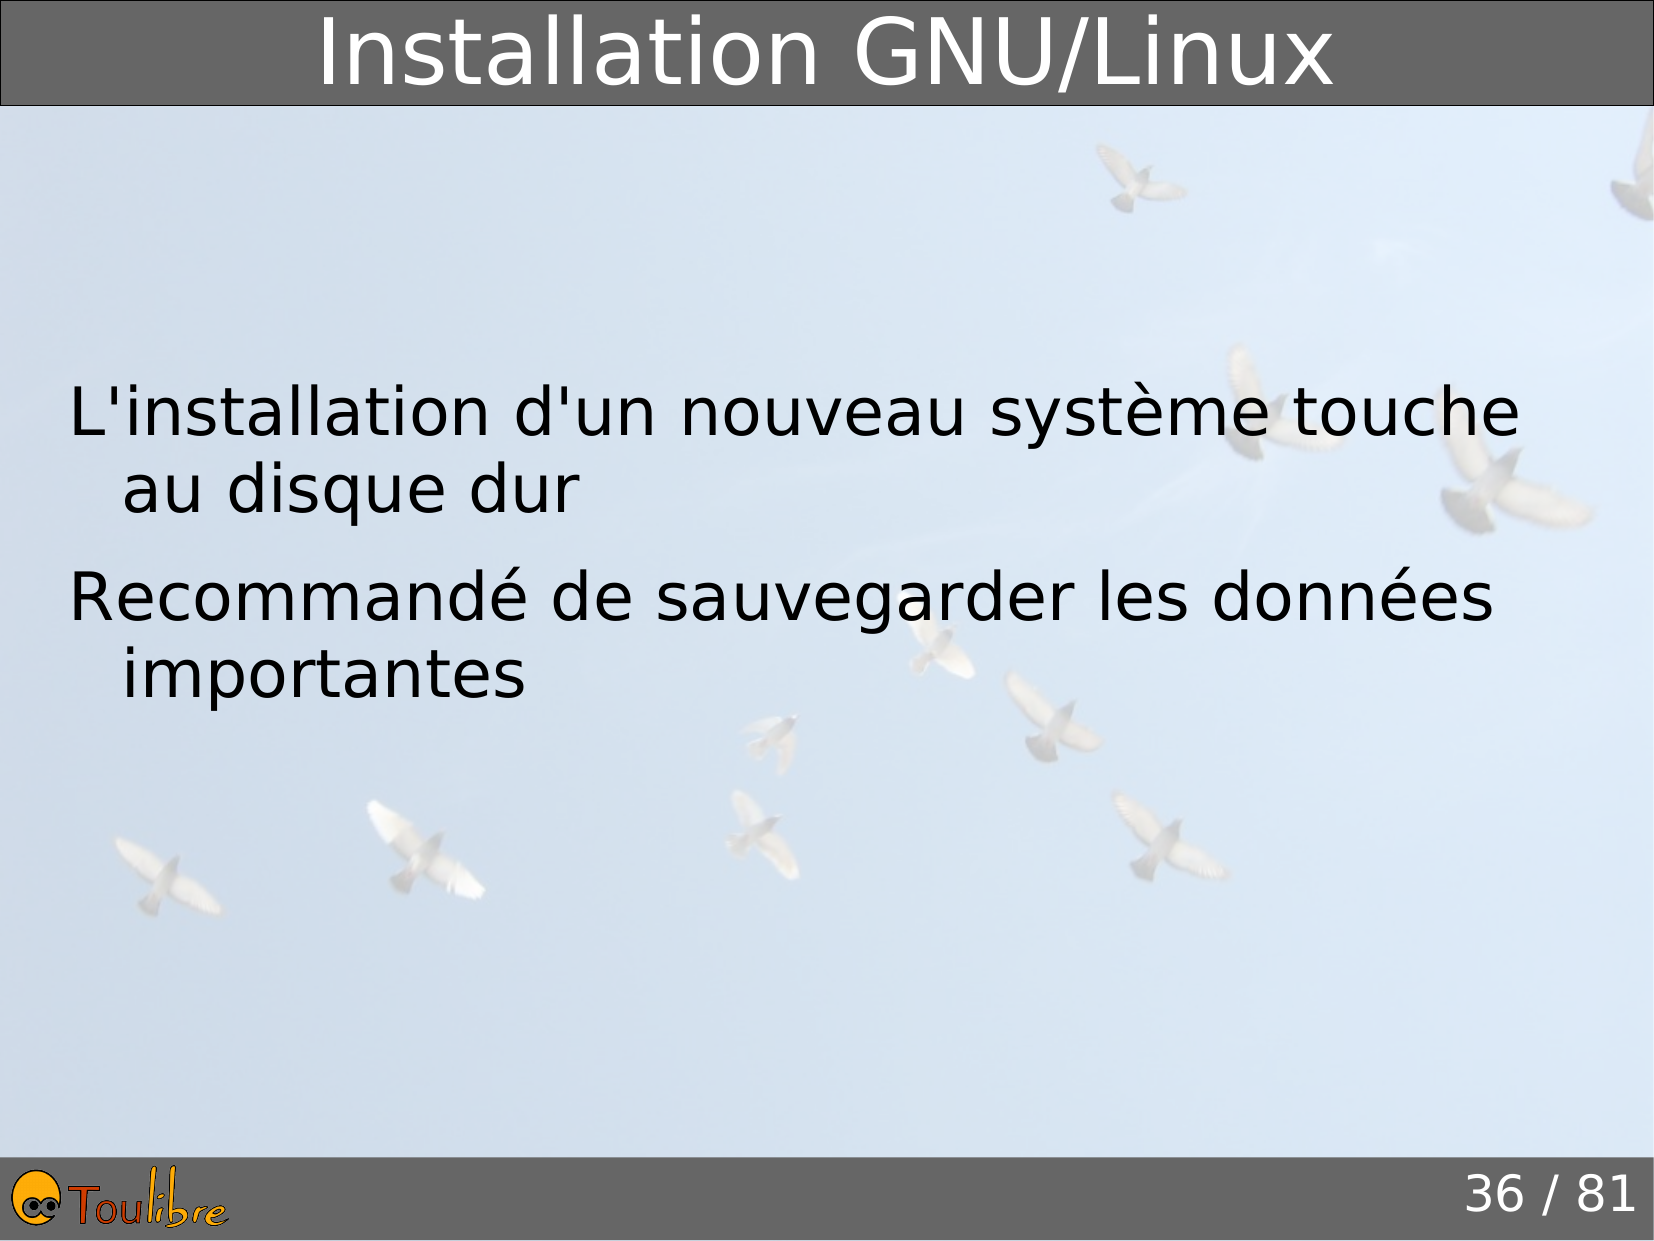

# Installation GNU/Linux
L'installation d'un nouveau système touche au disque dur
Recommandé de sauvegarder les données importantes